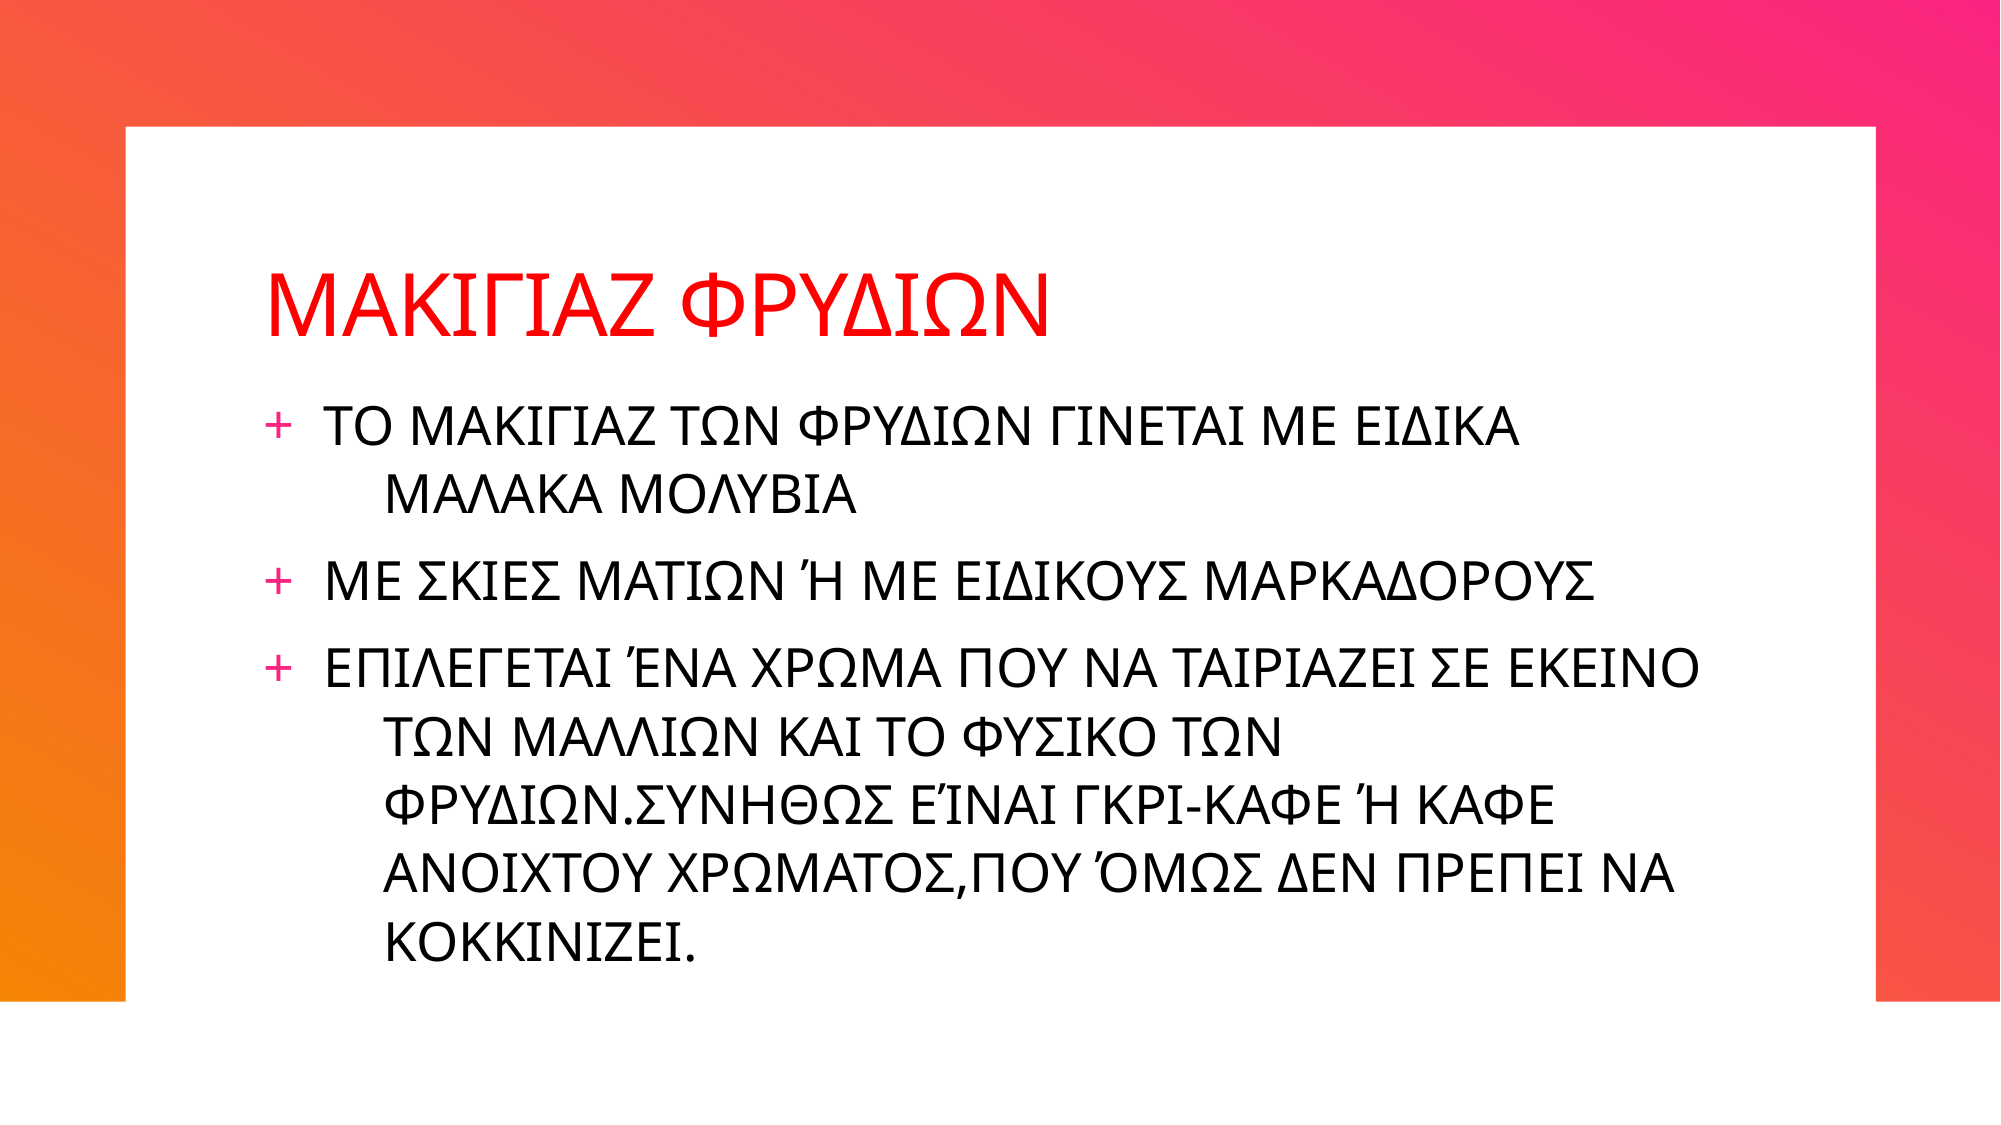

# ΜΑΚΙΓΙΑΖ ΦΡΥΔΙΩΝ
ΤΟ ΜΑΚΙΓΙΑΖ ΤΩΝ ΦΡΥΔΙΩΝ ΓΙΝΕΤΑΙ ΜΕ ΕΙΔΙΚΑ ΜΑΛΑΚΑ ΜΟΛΥΒΙΑ
ΜΕ ΣΚΙΕΣ ΜΑΤΙΩΝ Ή ΜΕ ΕΙΔΙΚΟΥΣ ΜΑΡΚΑΔΟΡΟΥΣ
ΕΠΙΛΕΓΕΤΑΙ ΈΝΑ ΧΡΩΜΑ ΠΟΥ ΝΑ ΤΑΙΡΙΑΖΕΙ ΣΕ ΕΚΕΙΝΟ ΤΩΝ ΜΑΛΛΙΩΝ ΚΑΙ ΤΟ ΦΥΣΙΚΟ ΤΩΝ ΦΡΥΔΙΩΝ.ΣΥΝΗΘΩΣ ΕΊΝΑΙ ΓΚΡΙ-ΚΑΦΕ Ή ΚΑΦΕ ΑΝΟΙΧΤΟΥ ΧΡΩΜΑΤΟΣ,ΠΟΥ ΌΜΩΣ ΔΕΝ ΠΡΕΠΕΙ ΝΑ ΚΟΚΚΙΝΙΖΕΙ.